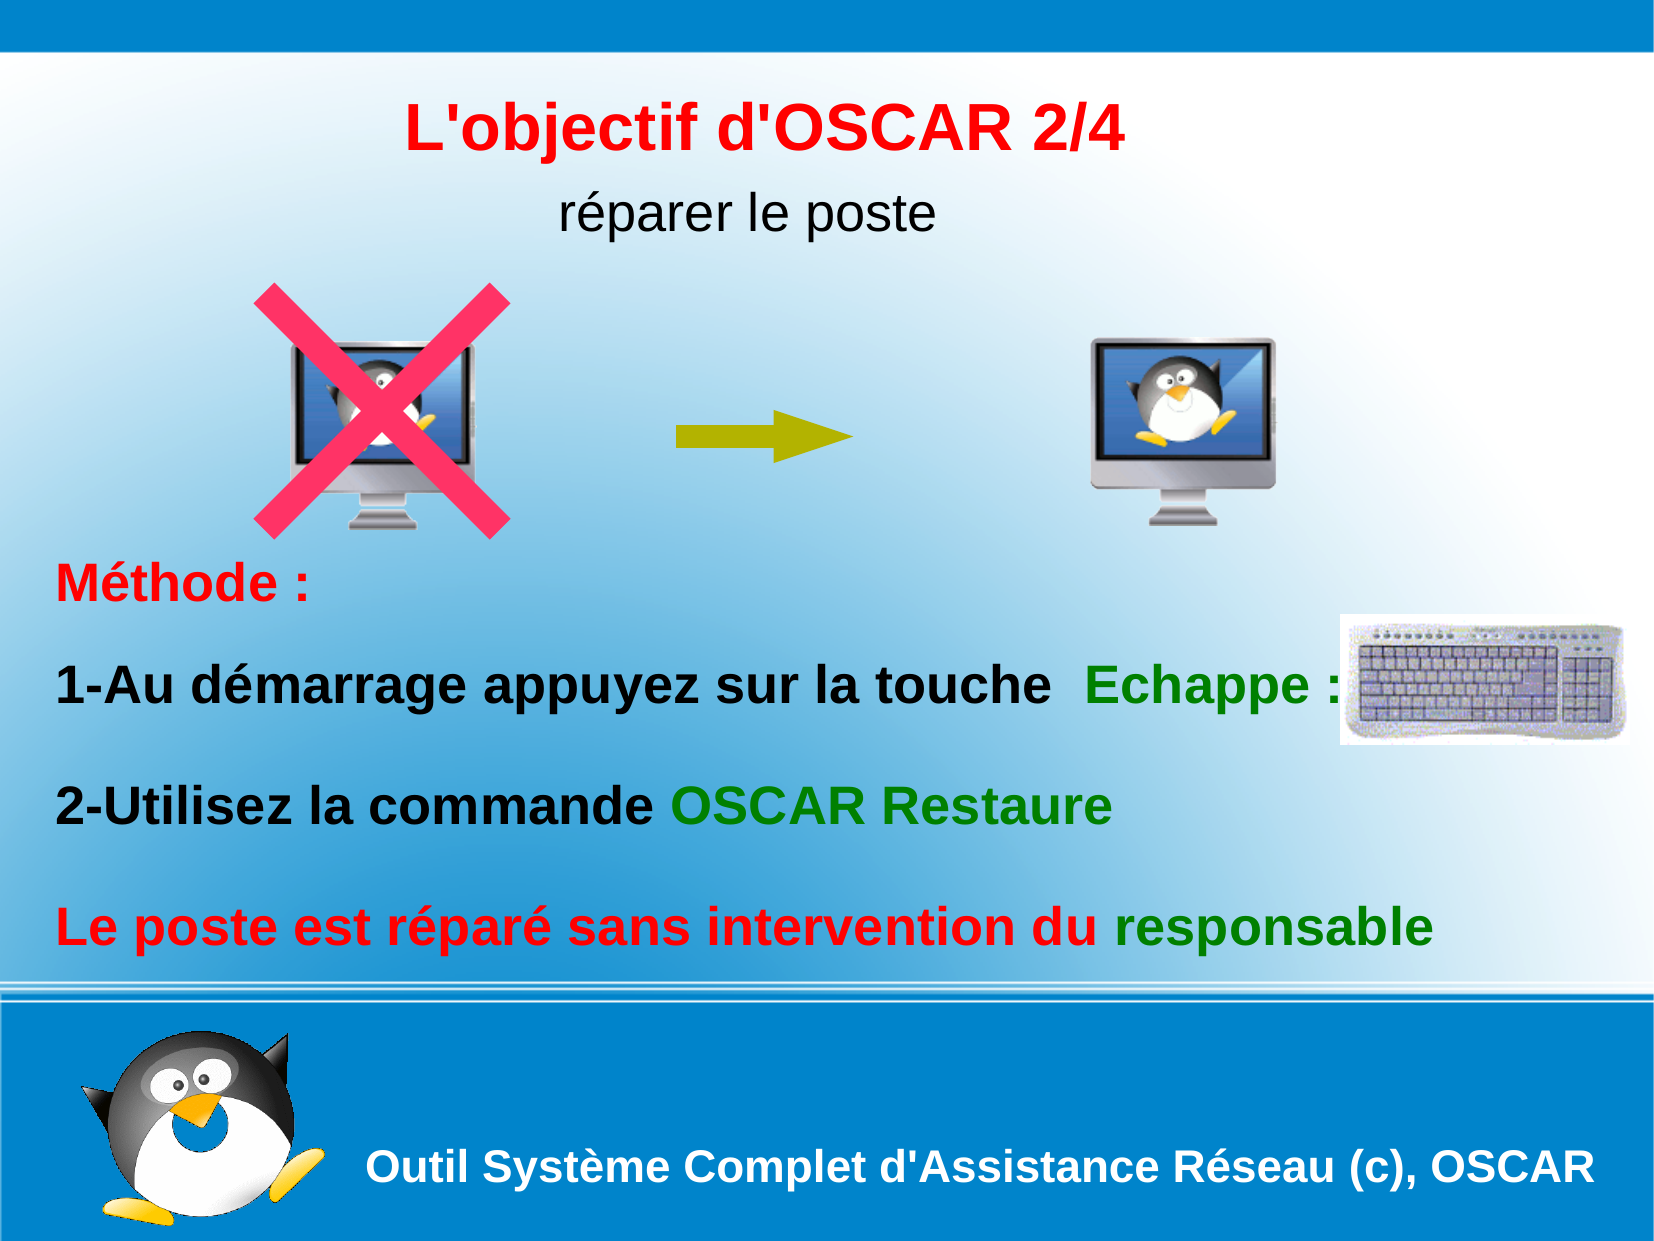

L'objectif d'OSCAR 2/4
réparer le poste
Méthode :
1-Au démarrage appuyez sur la touche Echappe :
2-Utilisez la commande OSCAR Restaure
Le poste est réparé sans intervention du responsable
# Outil Système Complet d'Assistance Réseau (c), OSCAR